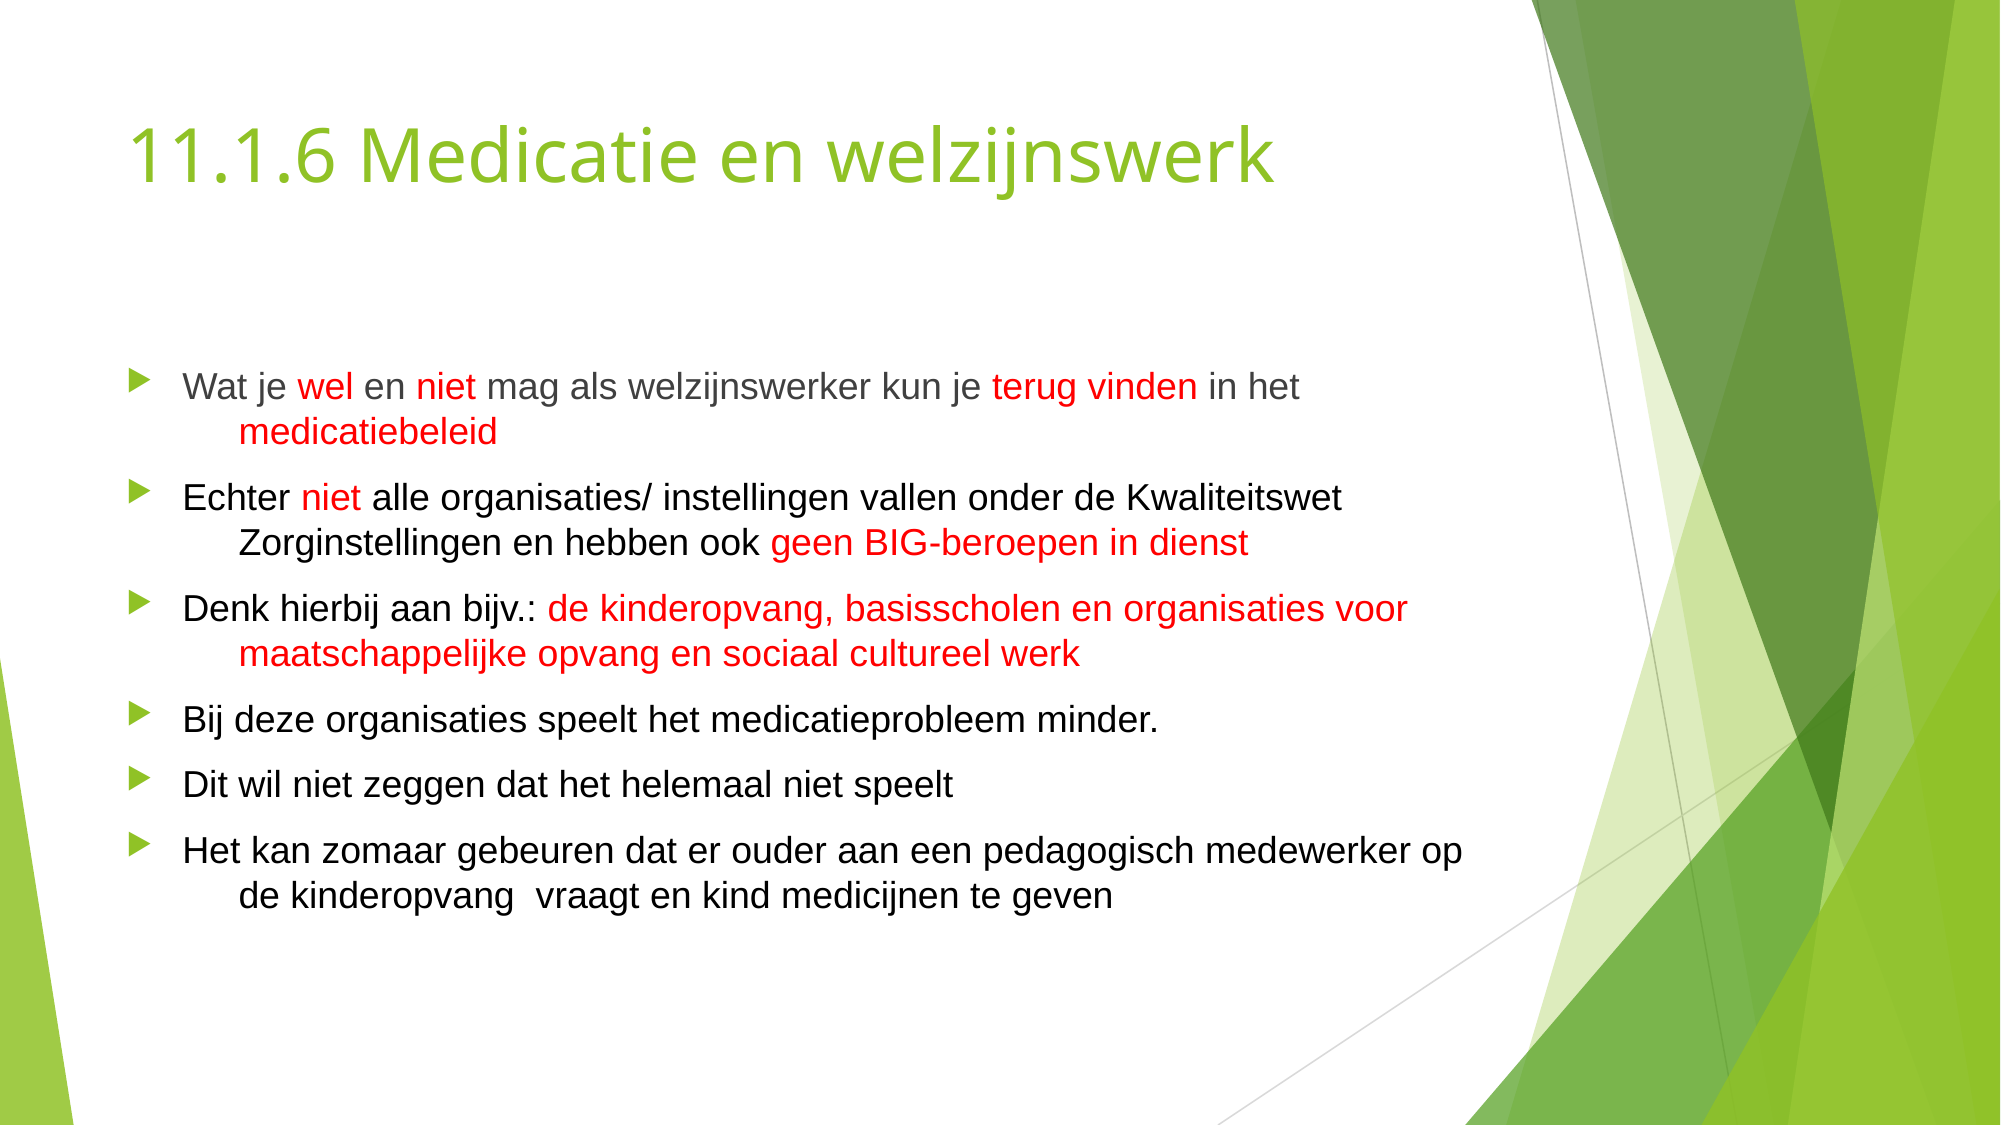

# 11.1.6 Medicatie en welzijnswerk
Wat je wel en niet mag als welzijnswerker kun je terug vinden in het medicatiebeleid
Echter niet alle organisaties/ instellingen vallen onder de Kwaliteitswet Zorginstellingen en hebben ook geen BIG-beroepen in dienst
Denk hierbij aan bijv.: de kinderopvang, basisscholen en organisaties voor maatschappelijke opvang en sociaal cultureel werk
Bij deze organisaties speelt het medicatieprobleem minder.
Dit wil niet zeggen dat het helemaal niet speelt
Het kan zomaar gebeuren dat er ouder aan een pedagogisch medewerker op de kinderopvang vraagt en kind medicijnen te geven